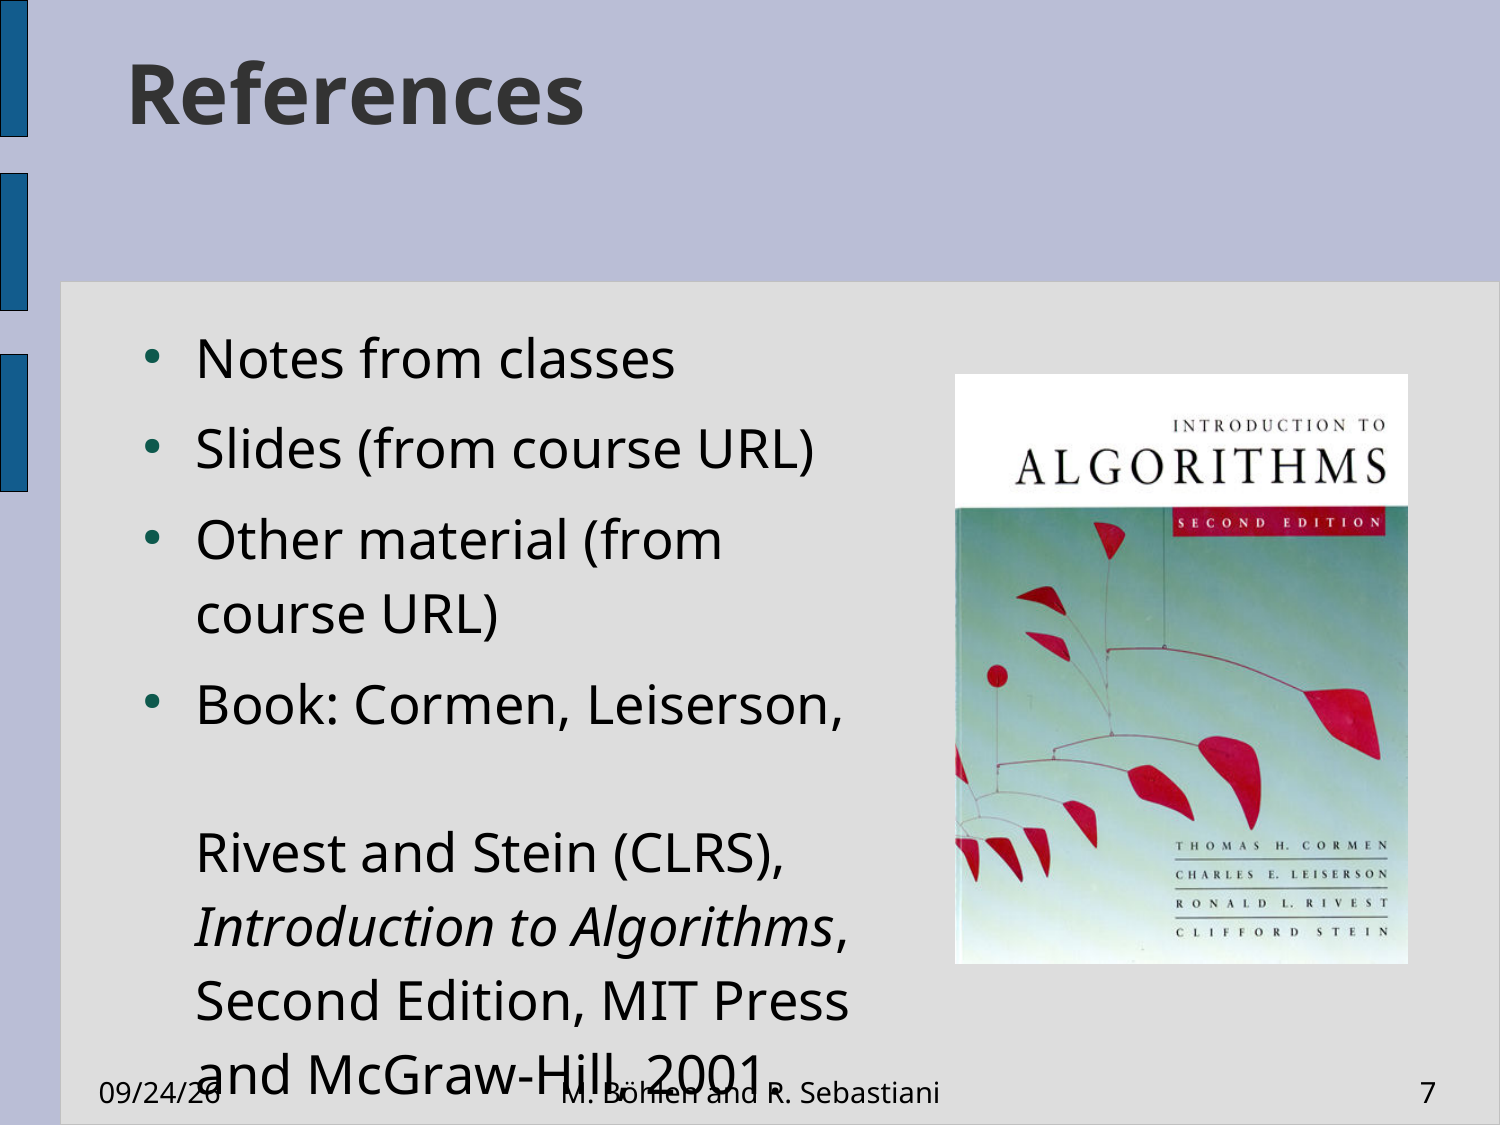

# References
Notes from classes
Slides (from course URL)
Other material (from course URL)
Book: Cormen, Leiserson,
Rivest and Stein (CLRS), Introduction to Algorithms, Second Edition, MIT Press and McGraw-Hill, 2001.
M. Böhlen and R. Sebastiani
7